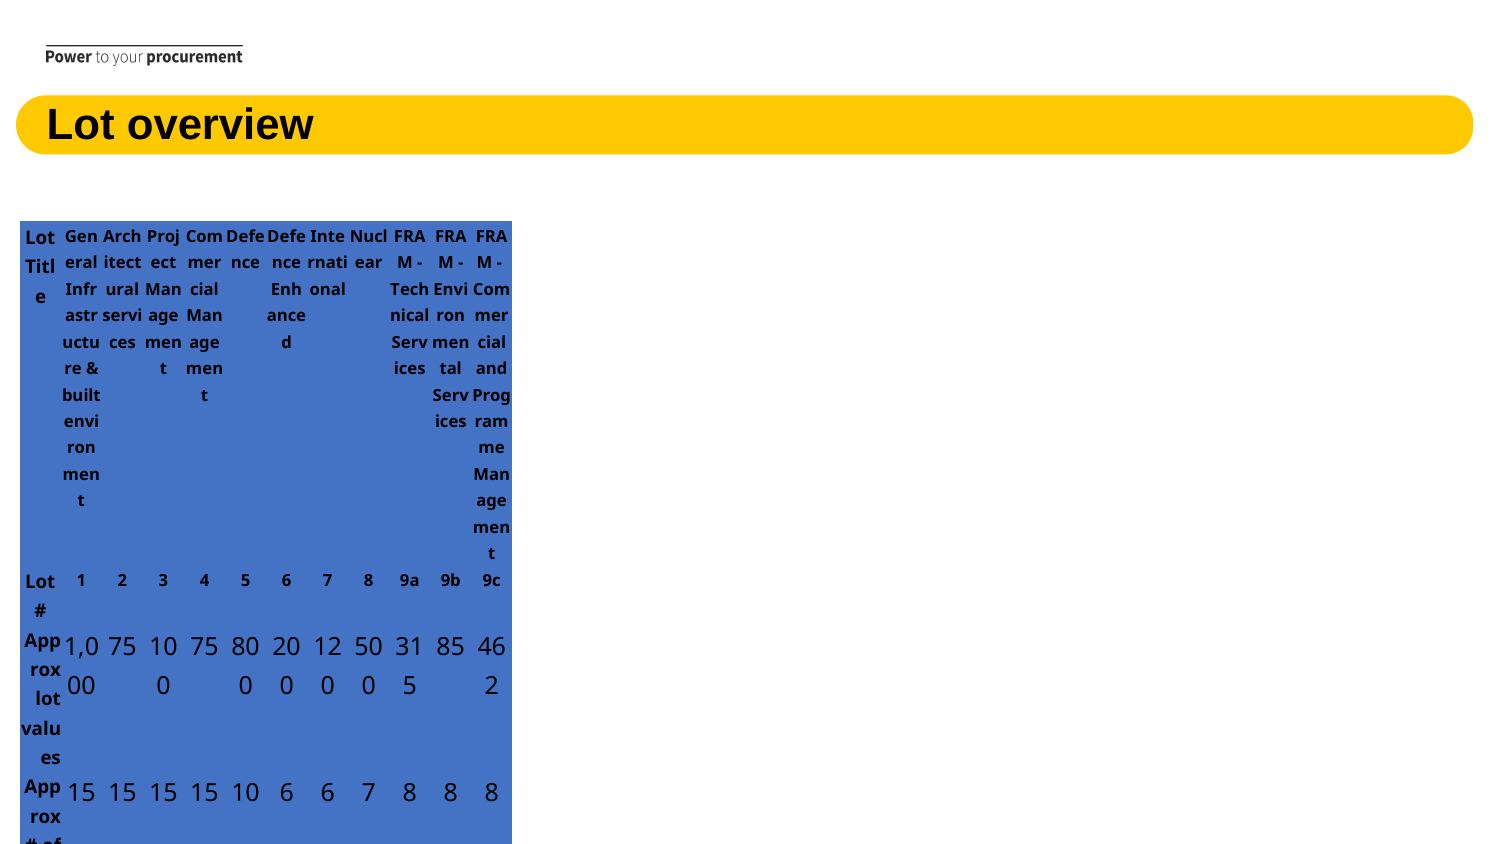

# Lot overview
| Lot Title | General Infrastructure & built environment | Architectural services | Project Management | Commercial Management | Defence | Defence Enhanced | International | Nuclear | FRAM - Technical Services | FRAM - Environmental Services | FRAM - Commercial and Programme Management |
| --- | --- | --- | --- | --- | --- | --- | --- | --- | --- | --- | --- |
| Lot # | 1 | 2 | 3 | 4 | 5 | 6 | 7 | 8 | 9a | 9b | 9c |
| Approx lot values | 1,000 | 75 | 100 | 75 | 800 | 200 | 120 | 500 | 315 | 85 | 462 |
| Approx # of suppliers | 15 | 15 | 15 | 15 | 10 | 6 | 6 | 7 | 8 | 8 | 8 |